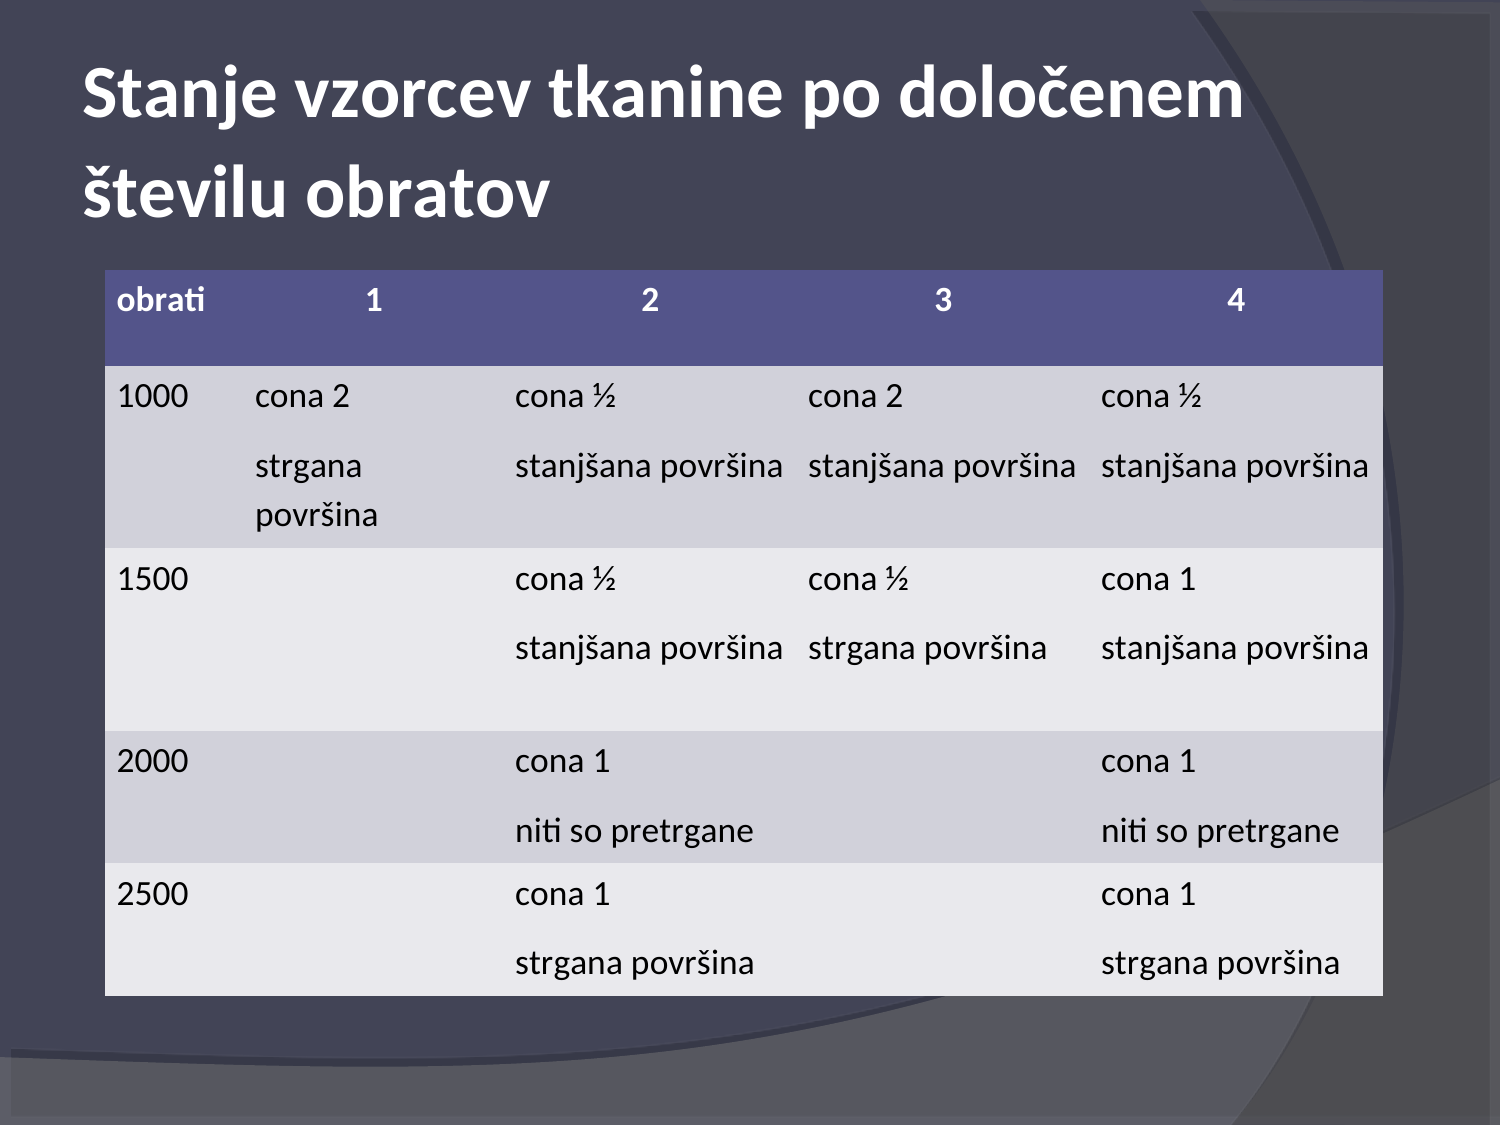

# Stanje vzorcev tkanine po določenem številu obratov
| obrati | 1 | 2 | 3 | 4 |
| --- | --- | --- | --- | --- |
| 1000 | cona 2 strgana površina | cona ½ stanjšana površina | cona 2 stanjšana površina | cona ½ stanjšana površina |
| 1500 | | cona ½ stanjšana površina | cona ½ strgana površina | cona 1 stanjšana površina |
| 2000 | | cona 1 niti so pretrgane | | cona 1 niti so pretrgane |
| 2500 | | cona 1 strgana površina | | cona 1 strgana površina |